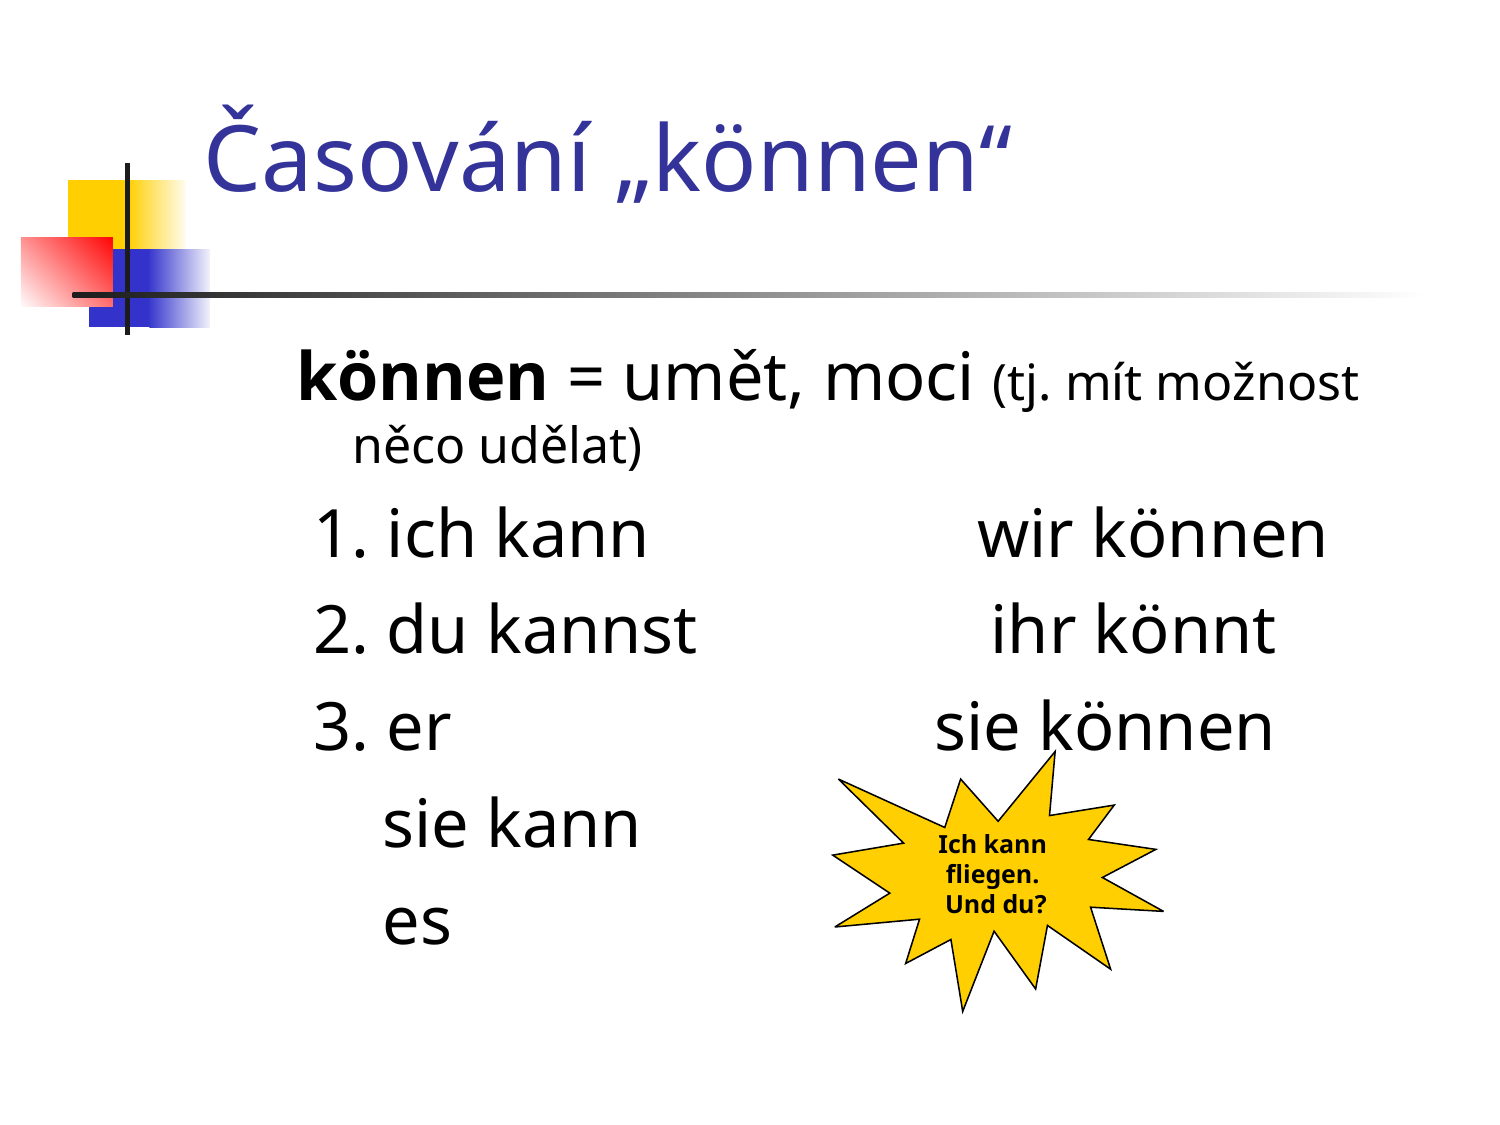

# Časování „können“
können = umět, moci (tj. mít možnost něco udělat)
 1. ich kann wir können
 2. du kannst ihr könnt
 3. er sie können
 sie kann
 es
Ich kann
fliegen.
Und du?